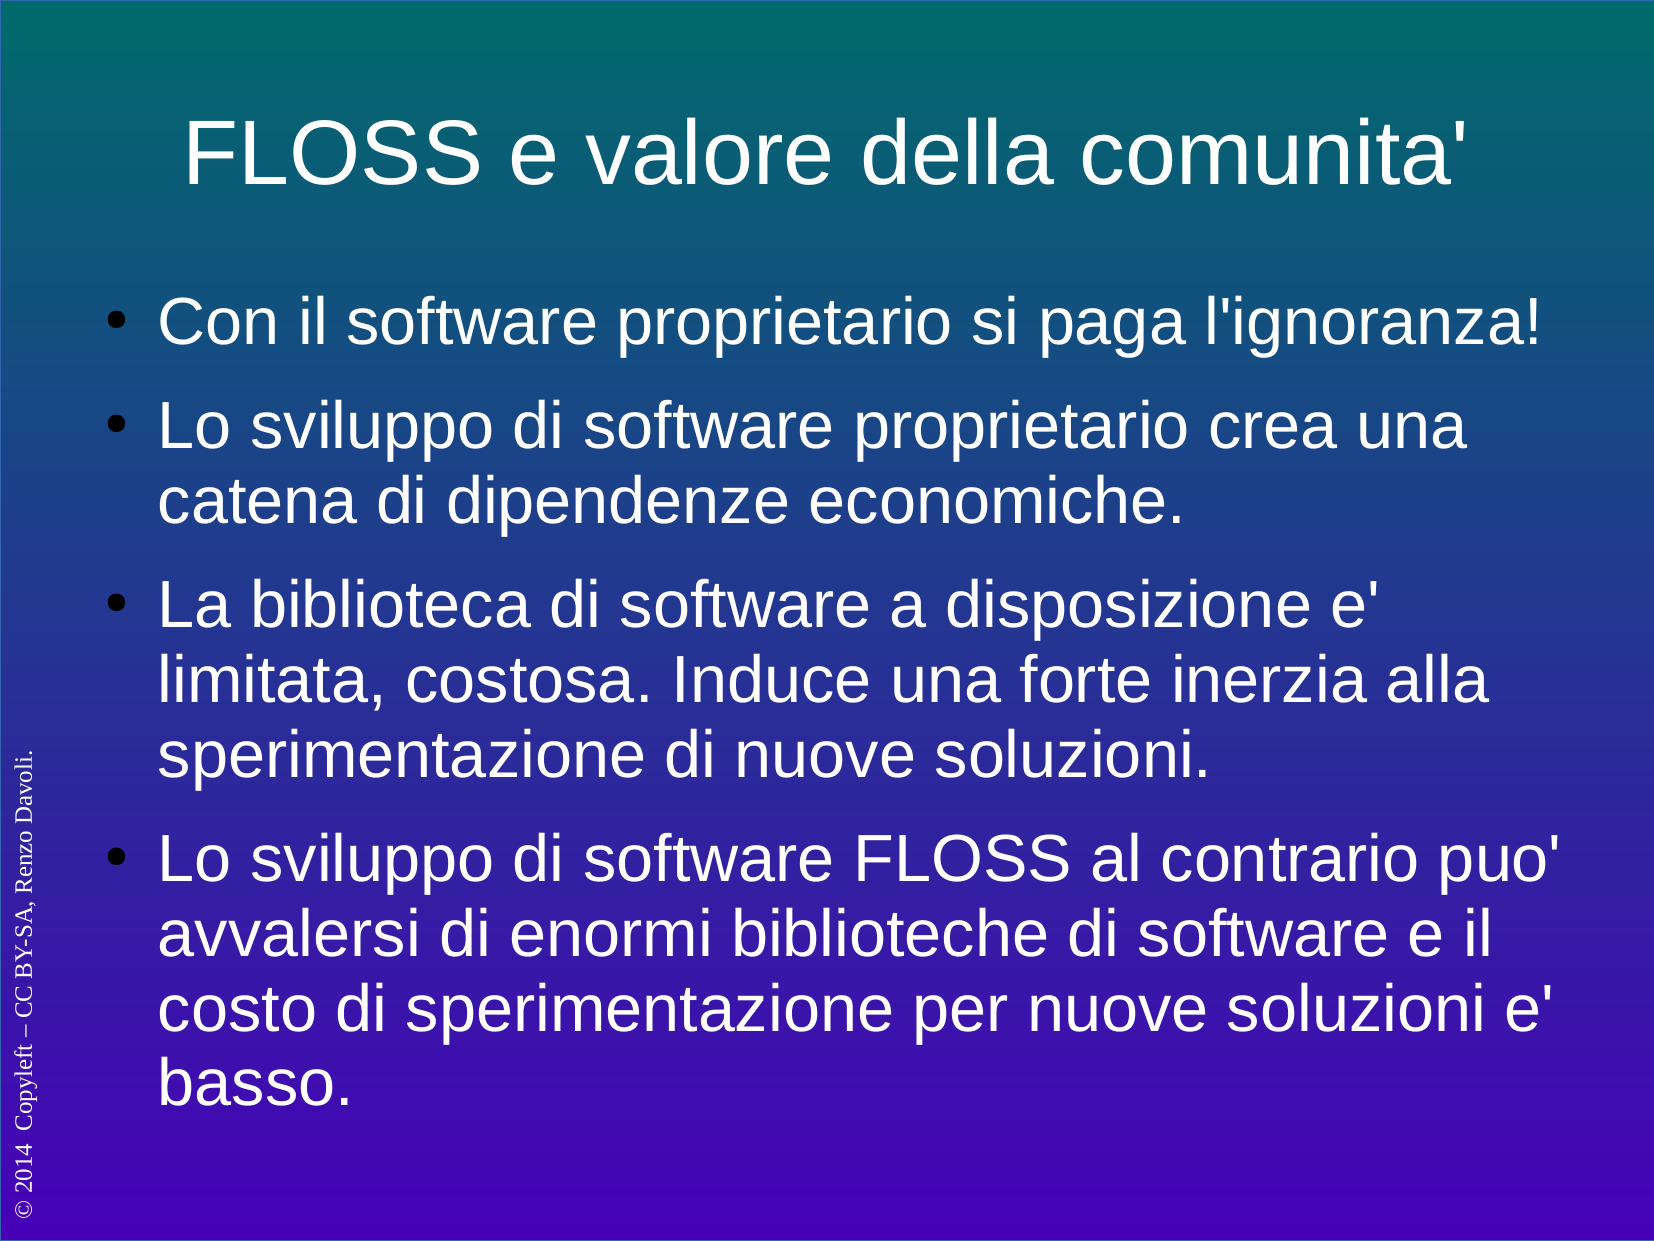

# FLOSS e valore della comunita'
Con il software proprietario si paga l'ignoranza!
Lo sviluppo di software proprietario crea una catena di dipendenze economiche.
La biblioteca di software a disposizione e' limitata, costosa. Induce una forte inerzia alla sperimentazione di nuove soluzioni.
Lo sviluppo di software FLOSS al contrario puo' avvalersi di enormi biblioteche di software e il costo di sperimentazione per nuove soluzioni e' basso.